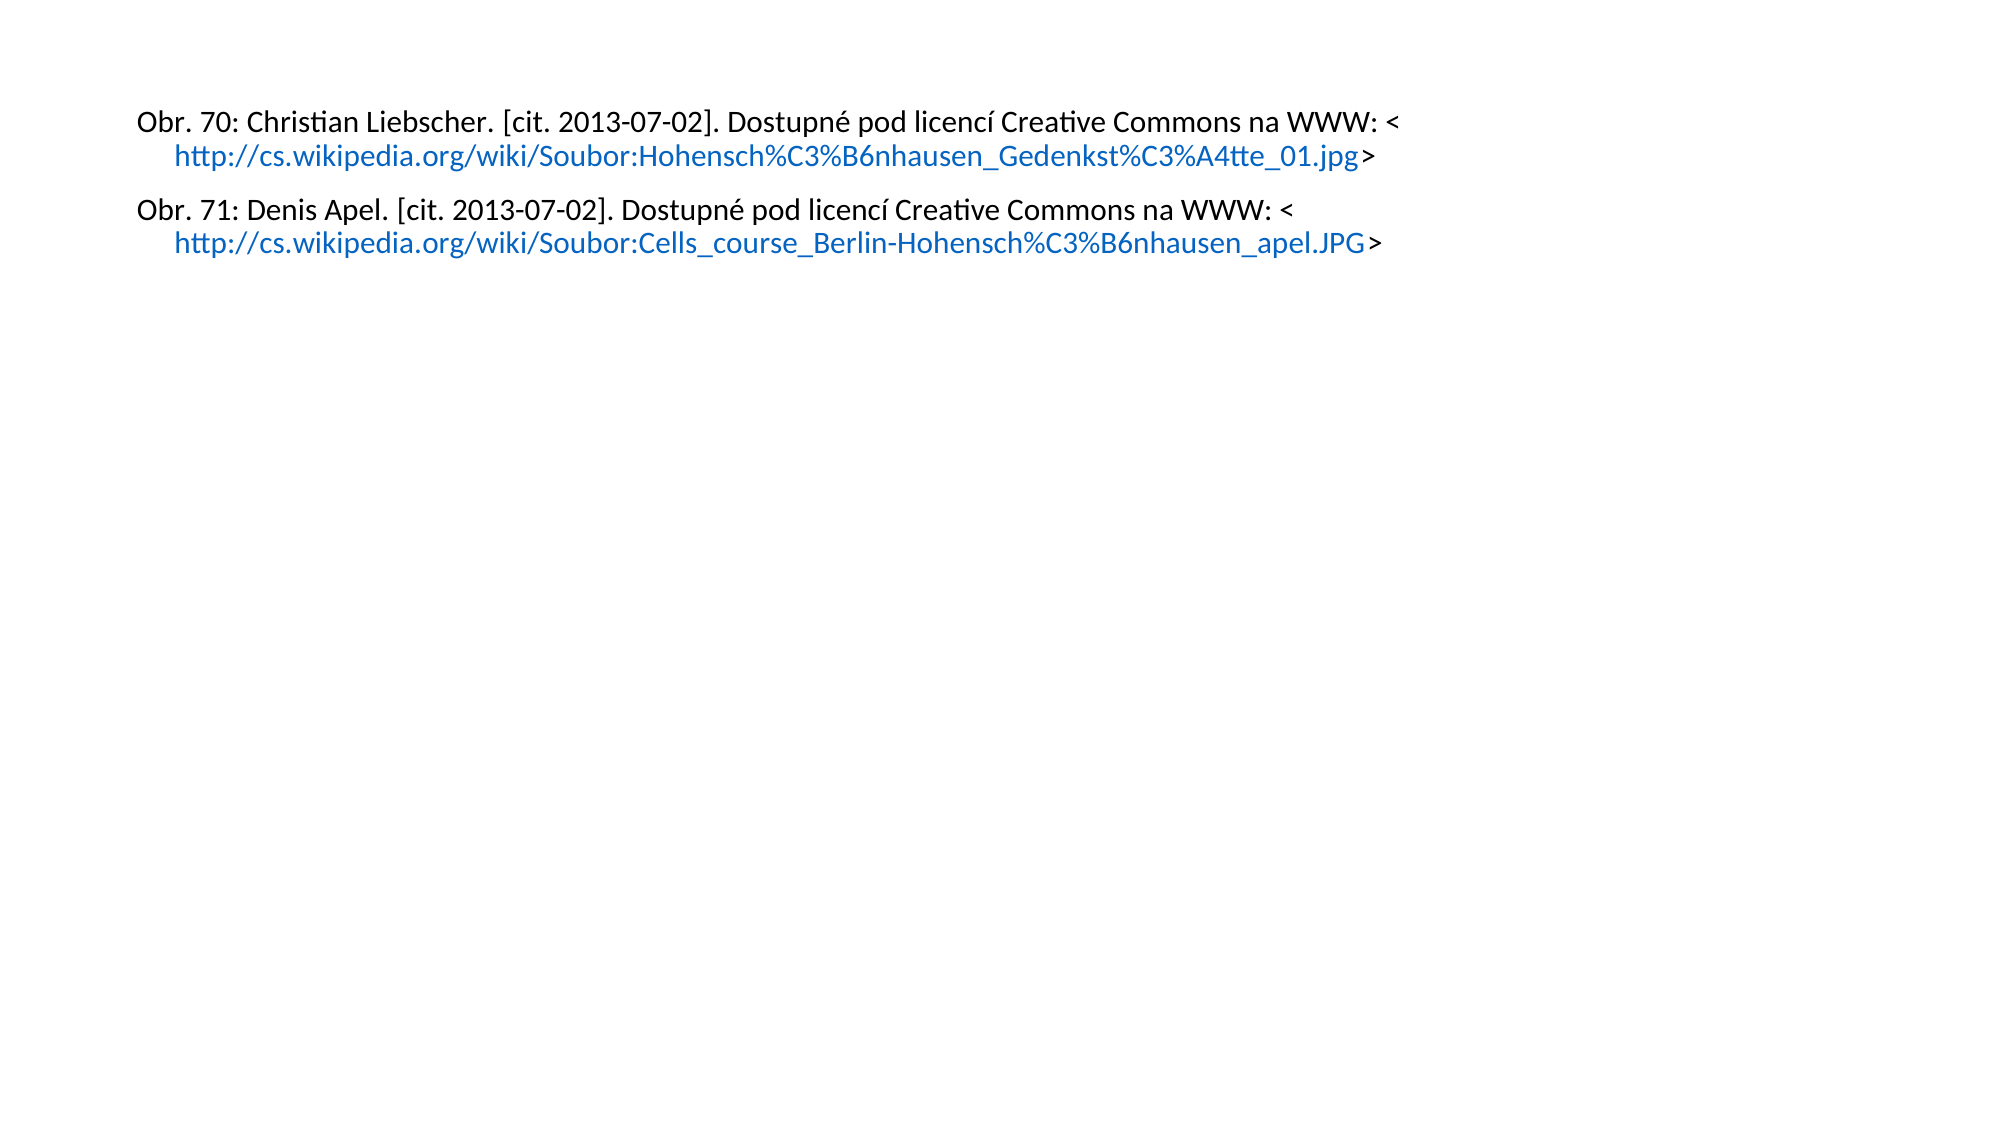

# Obr. 70: Christian Liebscher. [cit. 2013-07-02]. Dostupné pod licencí Creative Commons na WWW: <http://cs.wikipedia.org/wiki/Soubor:Hohensch%C3%B6nhausen_Gedenkst%C3%A4tte_01.jpg>
Obr. 71: Denis Apel. [cit. 2013-07-02]. Dostupné pod licencí Creative Commons na WWW: <http://cs.wikipedia.org/wiki/Soubor:Cells_course_Berlin-Hohensch%C3%B6nhausen_apel.JPG>